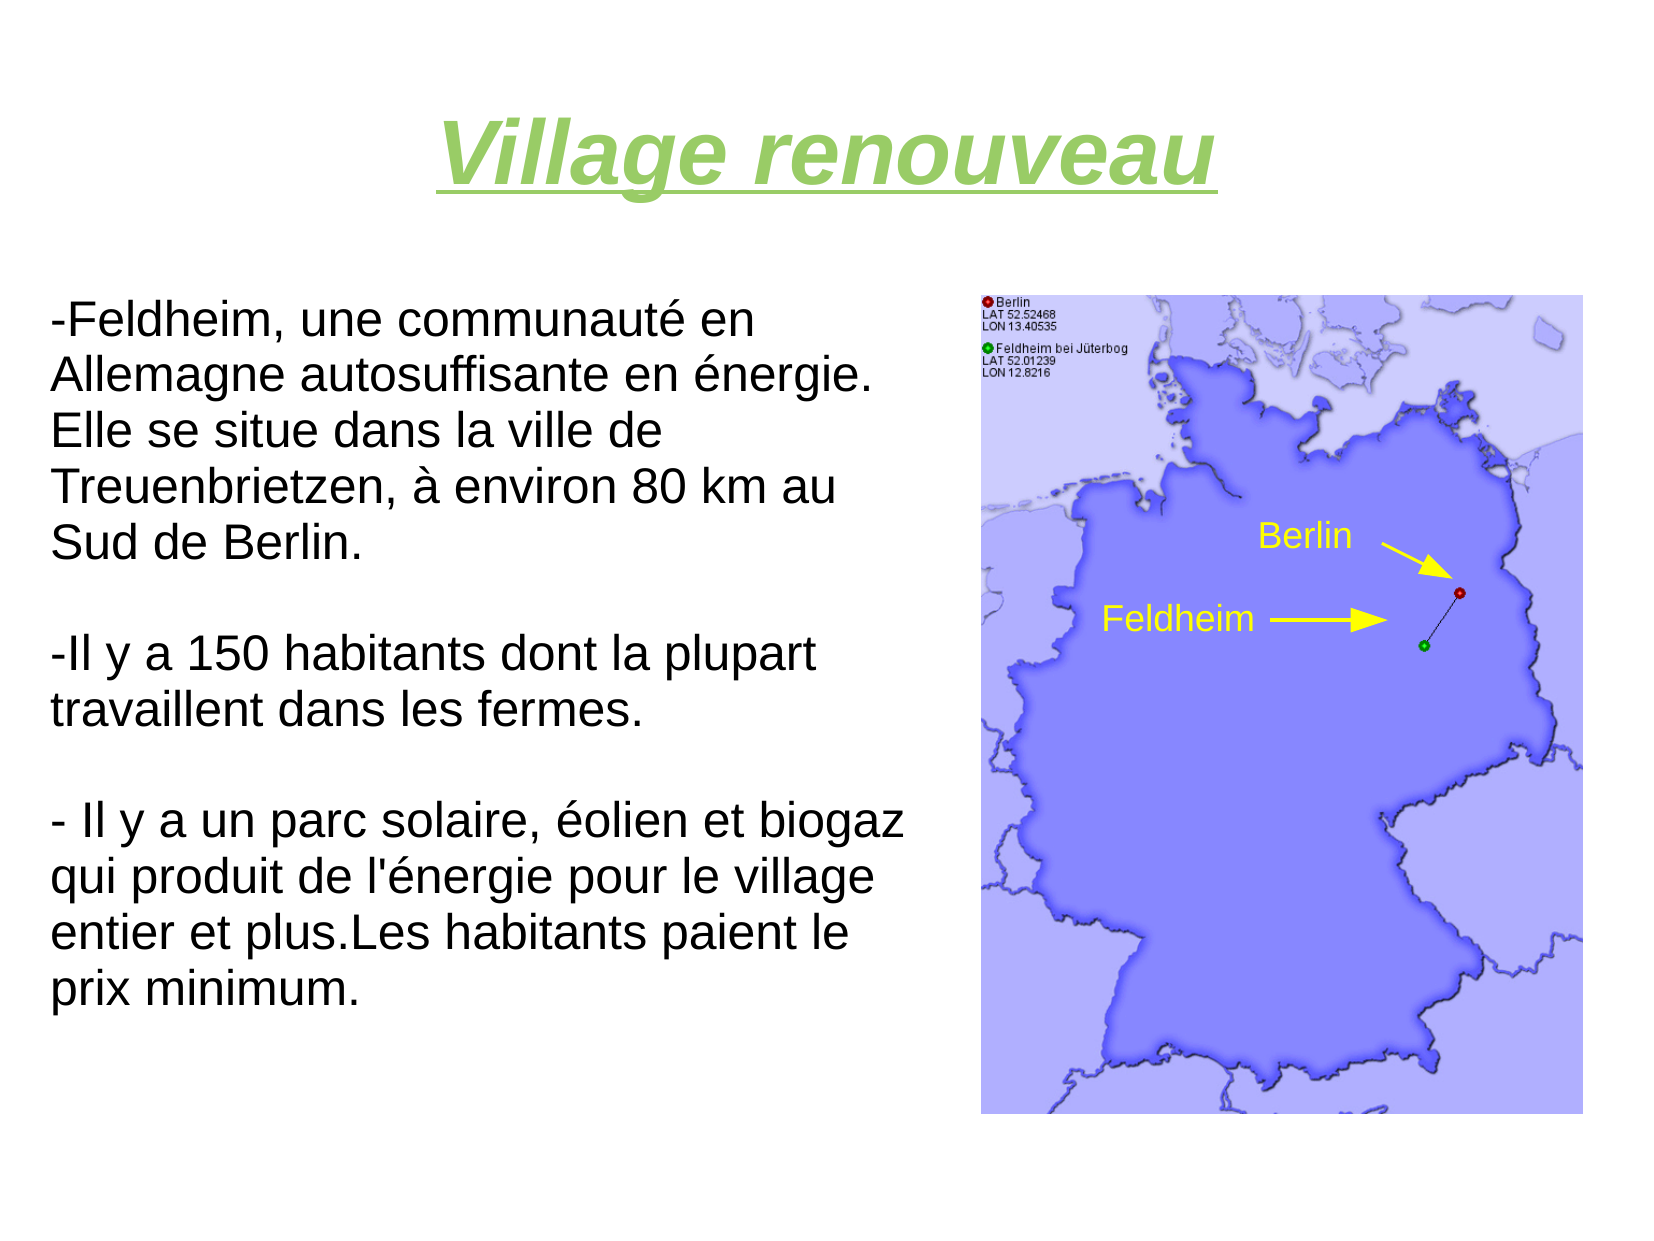

# Village renouveau
-Feldheim, une communauté en Allemagne autosuffisante en énergie. Elle se situe dans la ville de Treuenbrietzen, à environ 80 km au Sud de Berlin.
-Il y a 150 habitants dont la plupart travaillent dans les fermes.
- Il y a un parc solaire, éolien et biogaz qui produit de l'énergie pour le village entier et plus.Les habitants paient le prix minimum.
Berlin
Feldheim